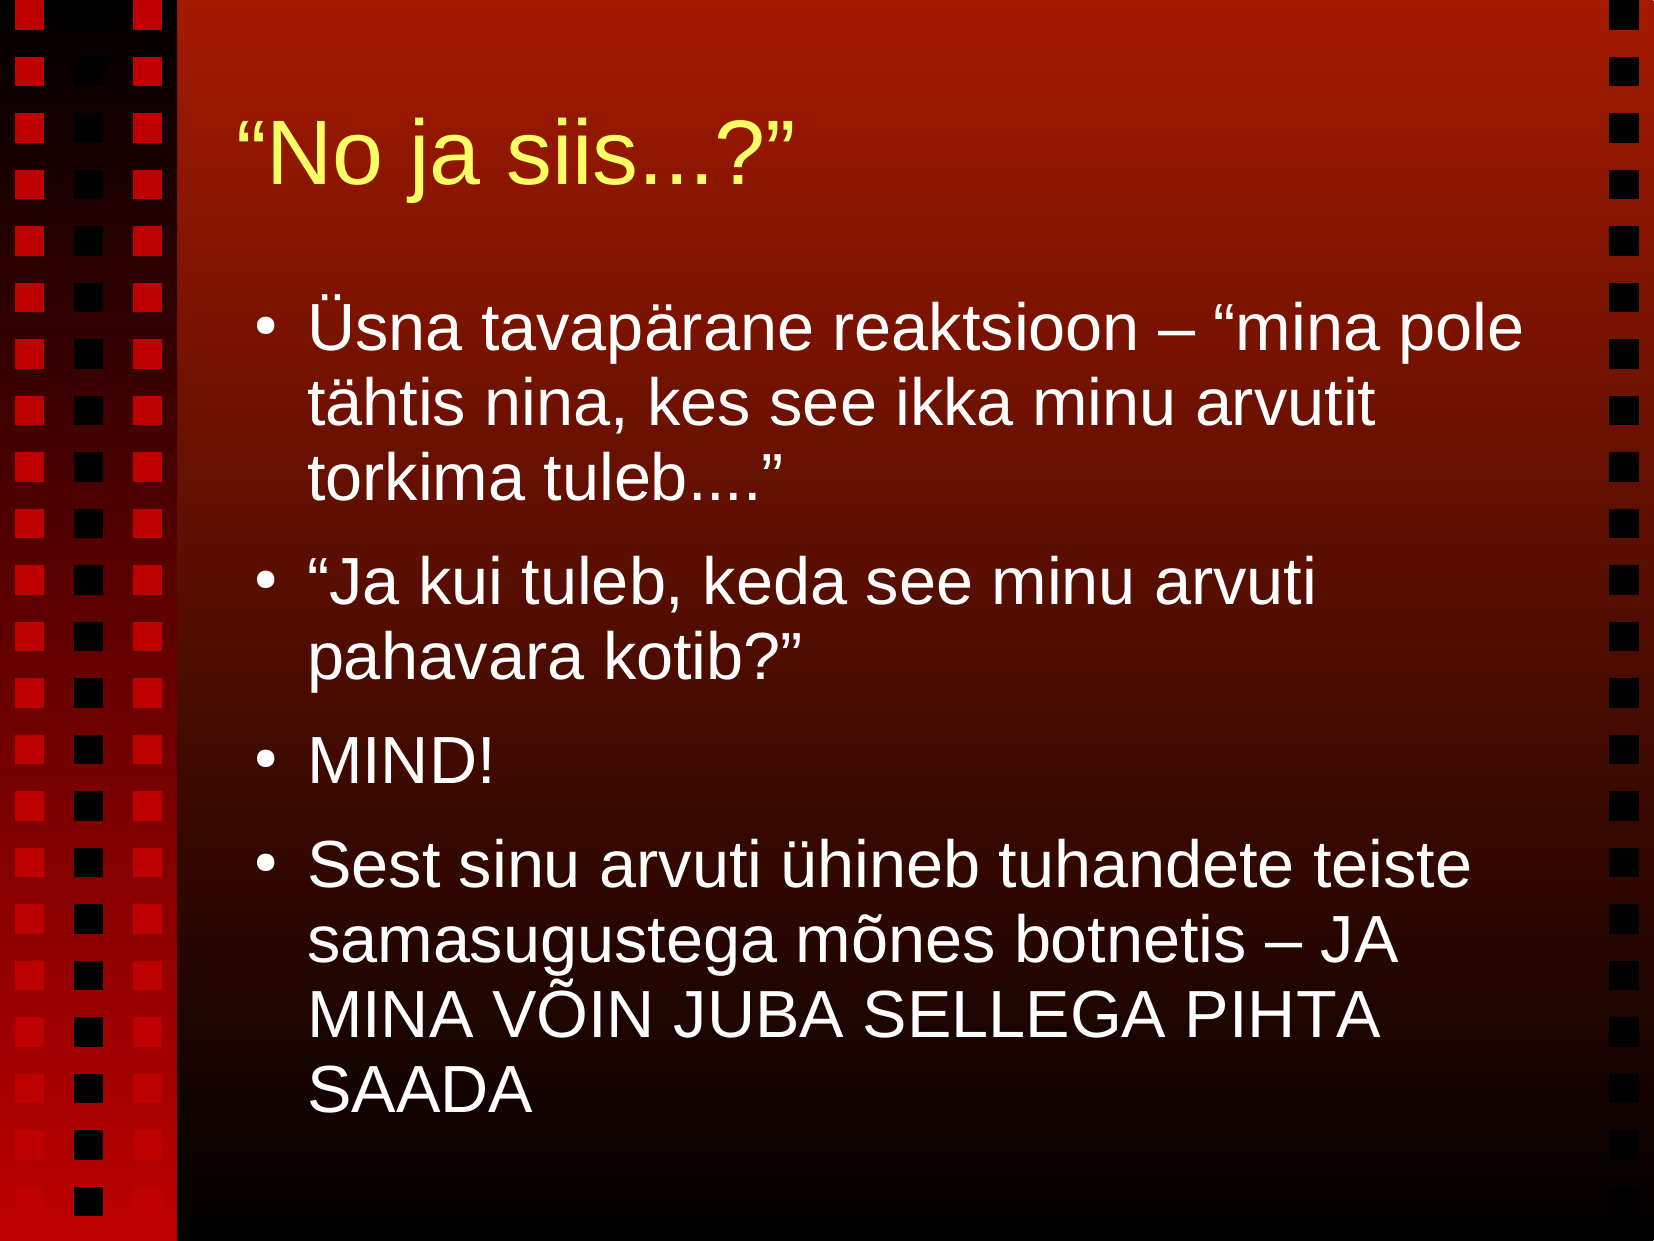

# “No ja siis...?”
Üsna tavapärane reaktsioon – “mina pole tähtis nina, kes see ikka minu arvutit torkima tuleb....”
“Ja kui tuleb, keda see minu arvuti pahavara kotib?”
MIND!
Sest sinu arvuti ühineb tuhandete teiste samasugustega mõnes botnetis – JA MINA VÕIN JUBA SELLEGA PIHTA SAADA